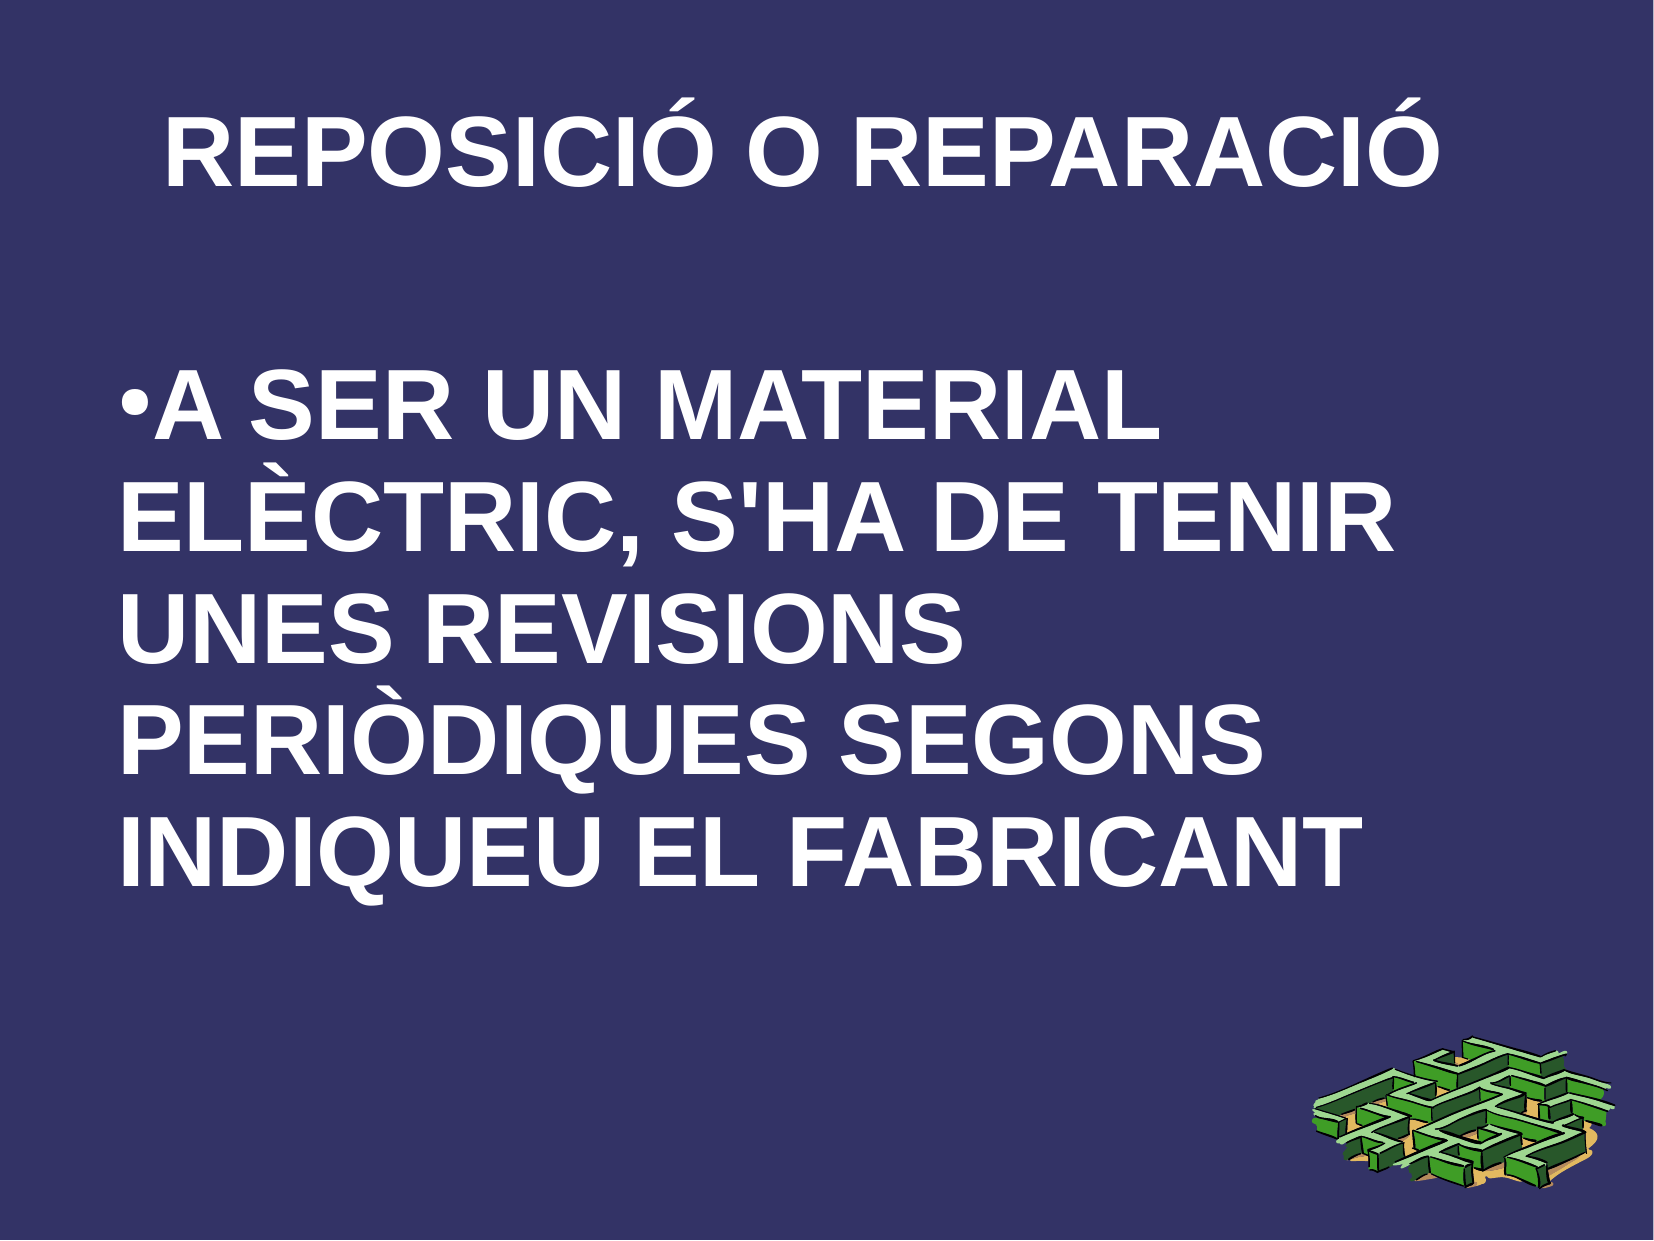

REPOSICIÓ O REPARACIÓ
A SER UN MATERIAL ELÈCTRIC, S'HA DE TENIR UNES REVISIONS PERIÒDIQUES SEGONS INDIQUEU EL FABRICANT